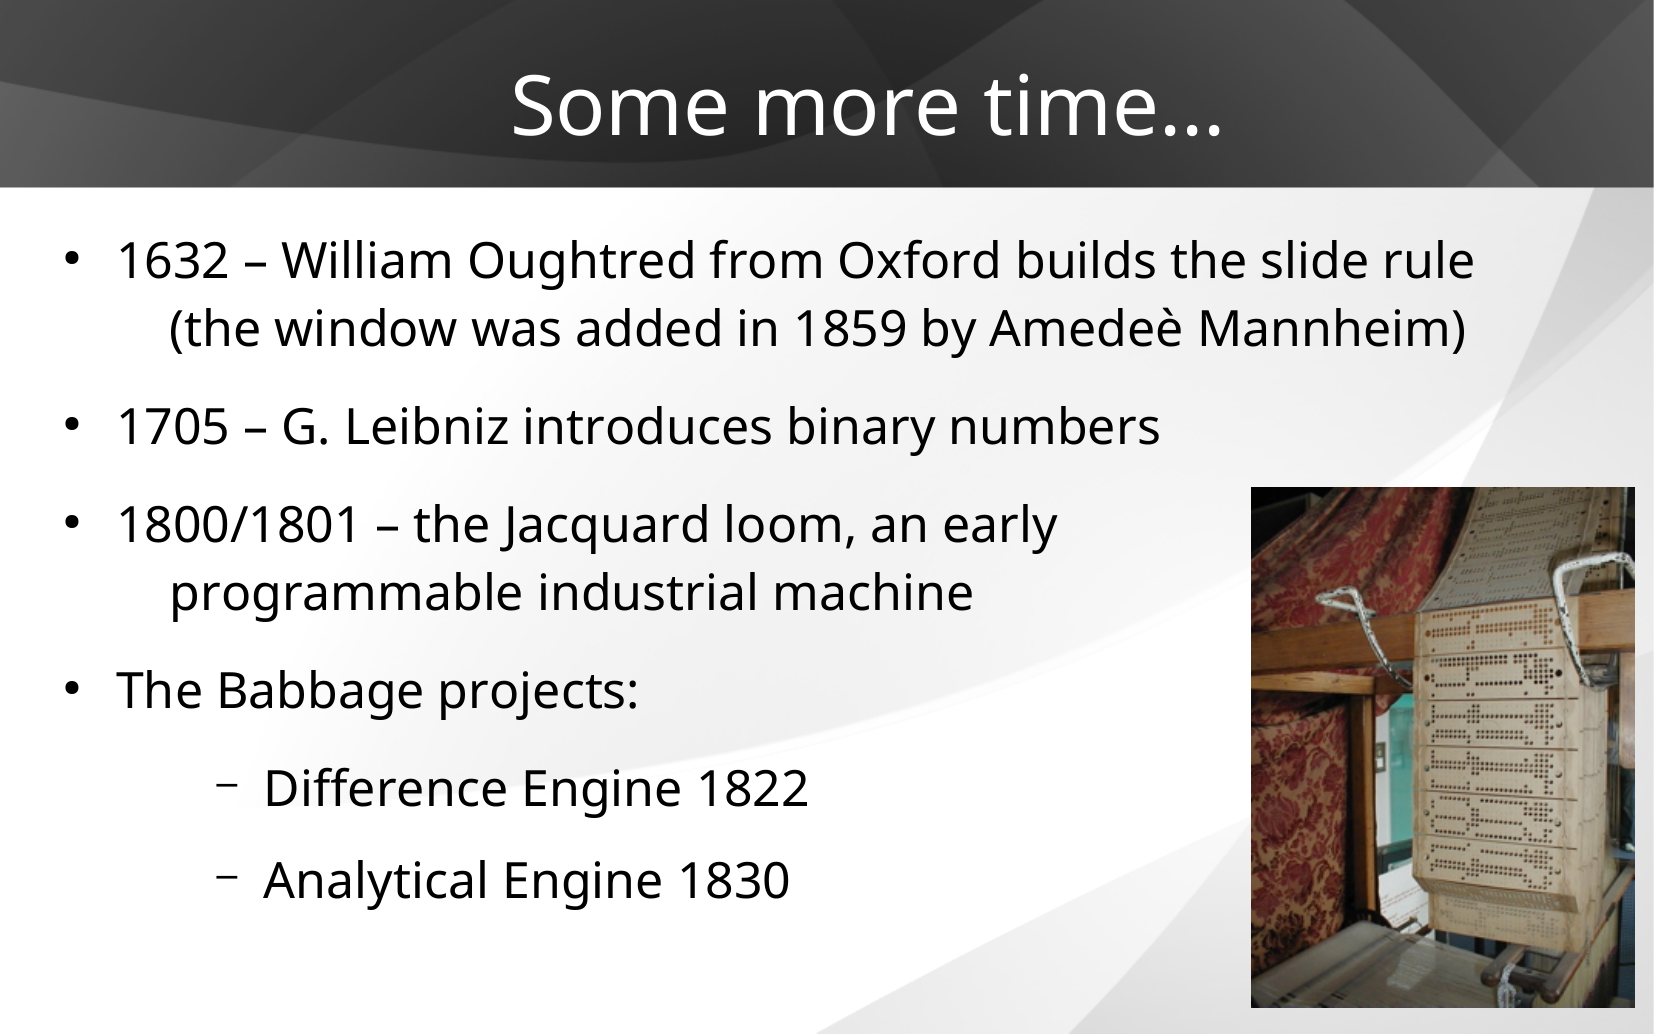

# Some more time...
1632 – William Oughtred from Oxford builds the slide rule (the window was added in 1859 by Amedeè Mannheim)
1705 – G. Leibniz introduces binary numbers
1800/1801 – the Jacquard loom, an early
programmable industrial machine
The Babbage projects:
Difference Engine 1822
Analytical Engine 1830